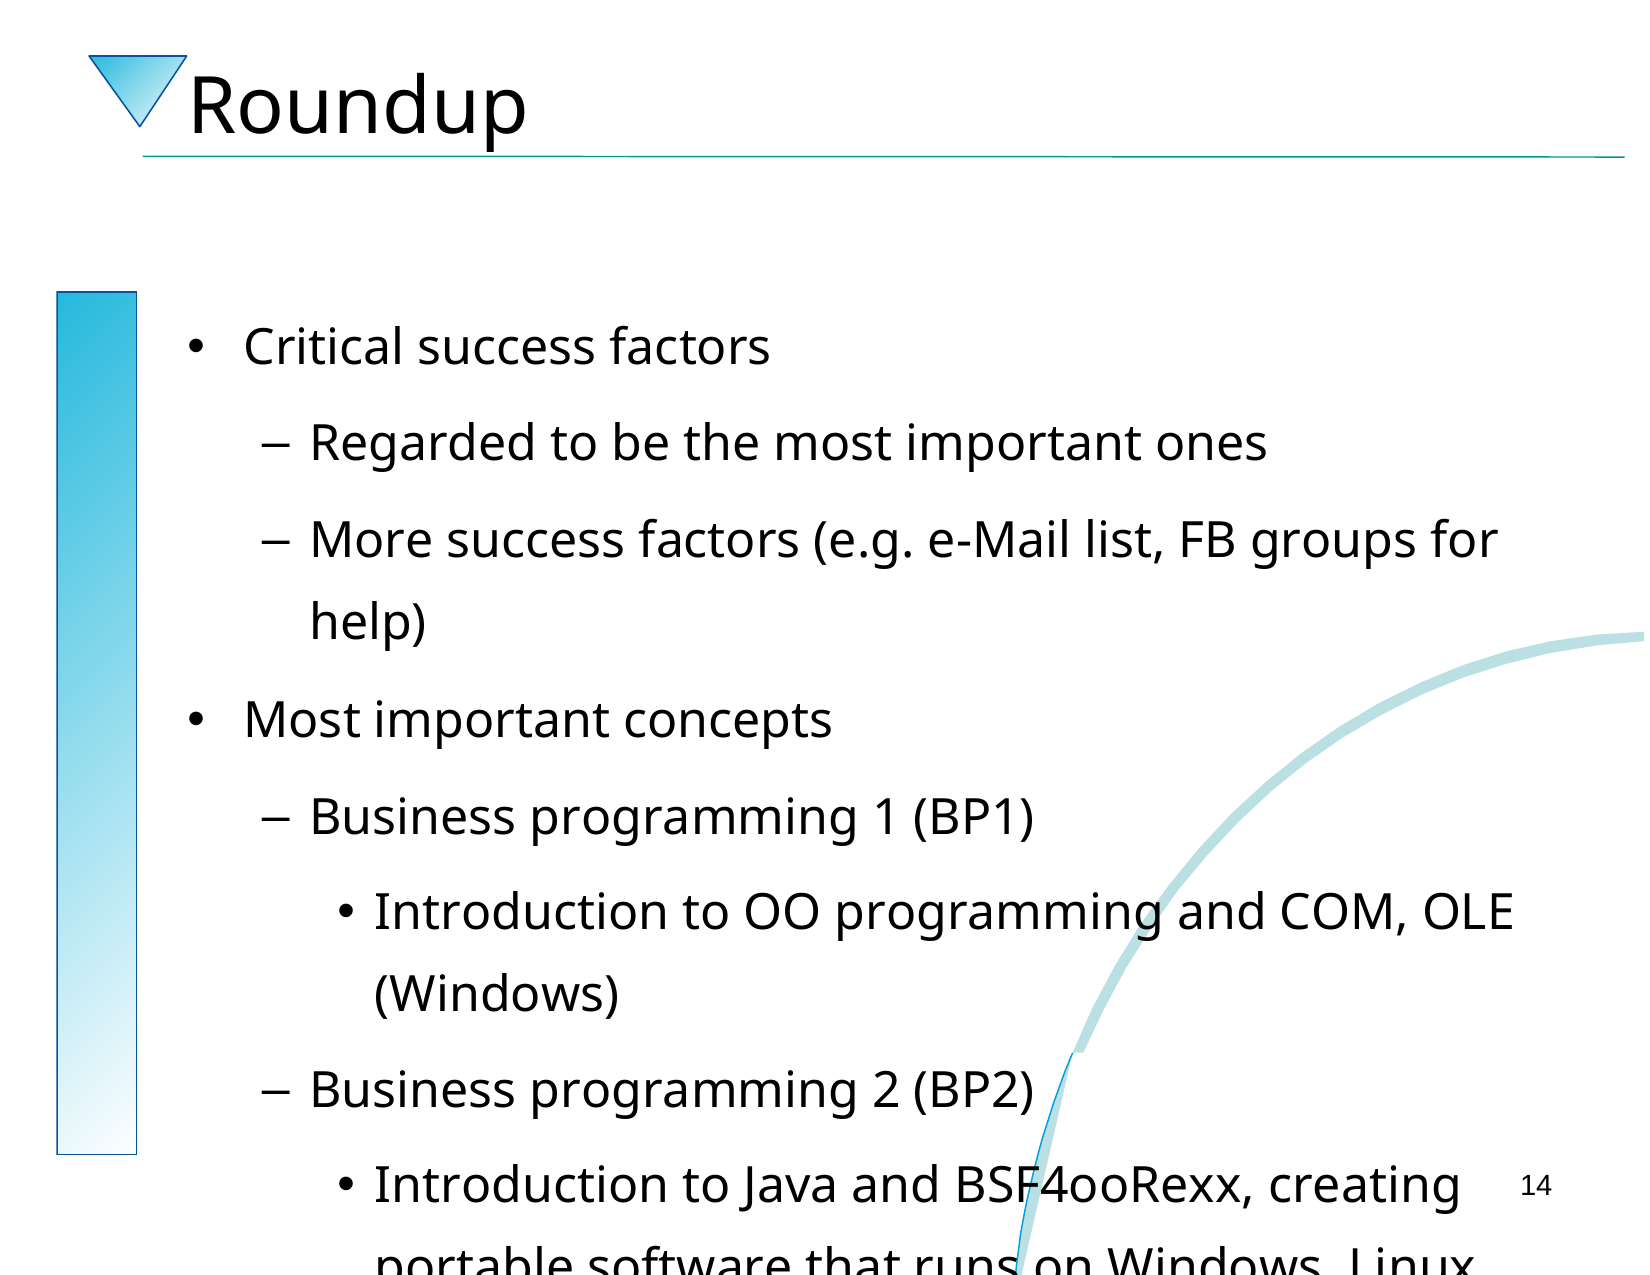

# Roundup
Critical success factors
Regarded to be the most important ones
More success factors (e.g. e-Mail list, FB groups for help)
Most important concepts
Business programming 1 (BP1)
Introduction to OO programming and COM, OLE (Windows)
Business programming 2 (BP2)
Introduction to Java and BSF4ooRexx, creating portable software that runs on Windows, Linux, MacOS
14